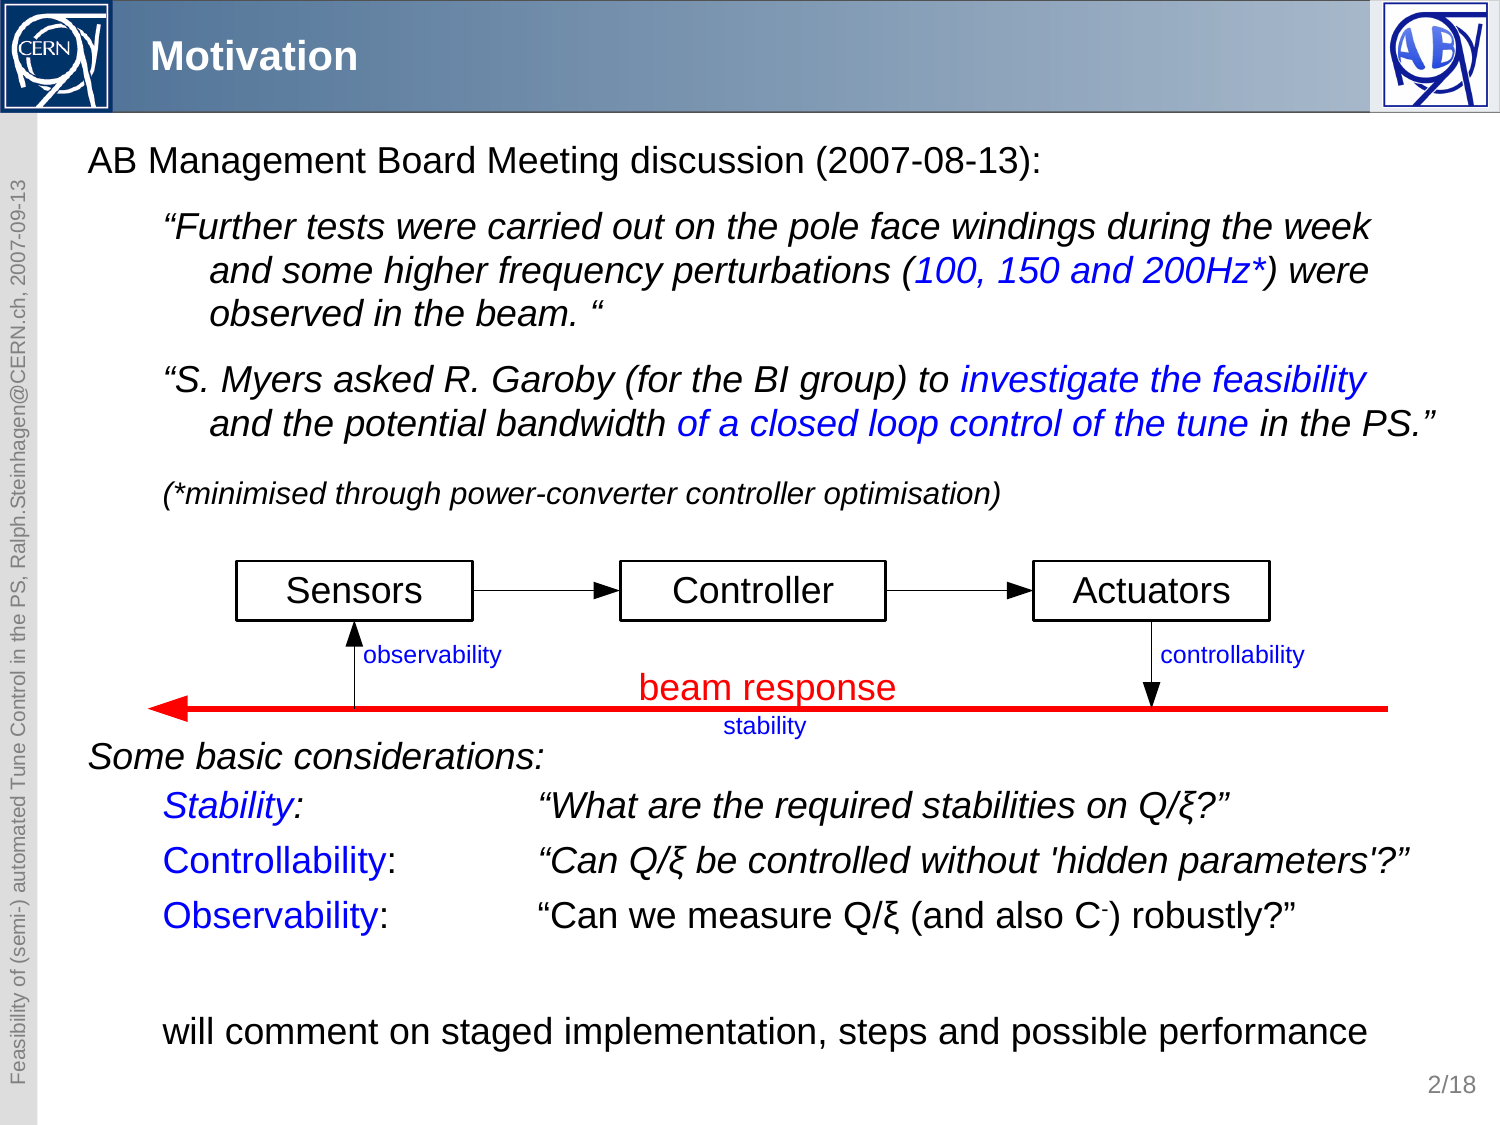

# Motivation
AB Management Board Meeting discussion (2007-08-13):
“Further tests were carried out on the pole face windings during the week and some higher frequency perturbations (100, 150 and 200Hz*) were observed in the beam. “
“S. Myers asked R. Garoby (for the BI group) to investigate the feasibility and the potential bandwidth of a closed loop control of the tune in the PS.”
(*minimised through power-converter controller optimisation)
Some basic considerations:
Stability: 		“What are the required stabilities on Q/ξ?”
Controllability: 	“Can Q/ξ be controlled without 'hidden parameters'?”
Observability: 	“Can we measure Q/ξ (and also C-) robustly?”
will comment on staged implementation, steps and possible performance
Sensors
Controller
Actuators
controllability
observability
stability
beam response